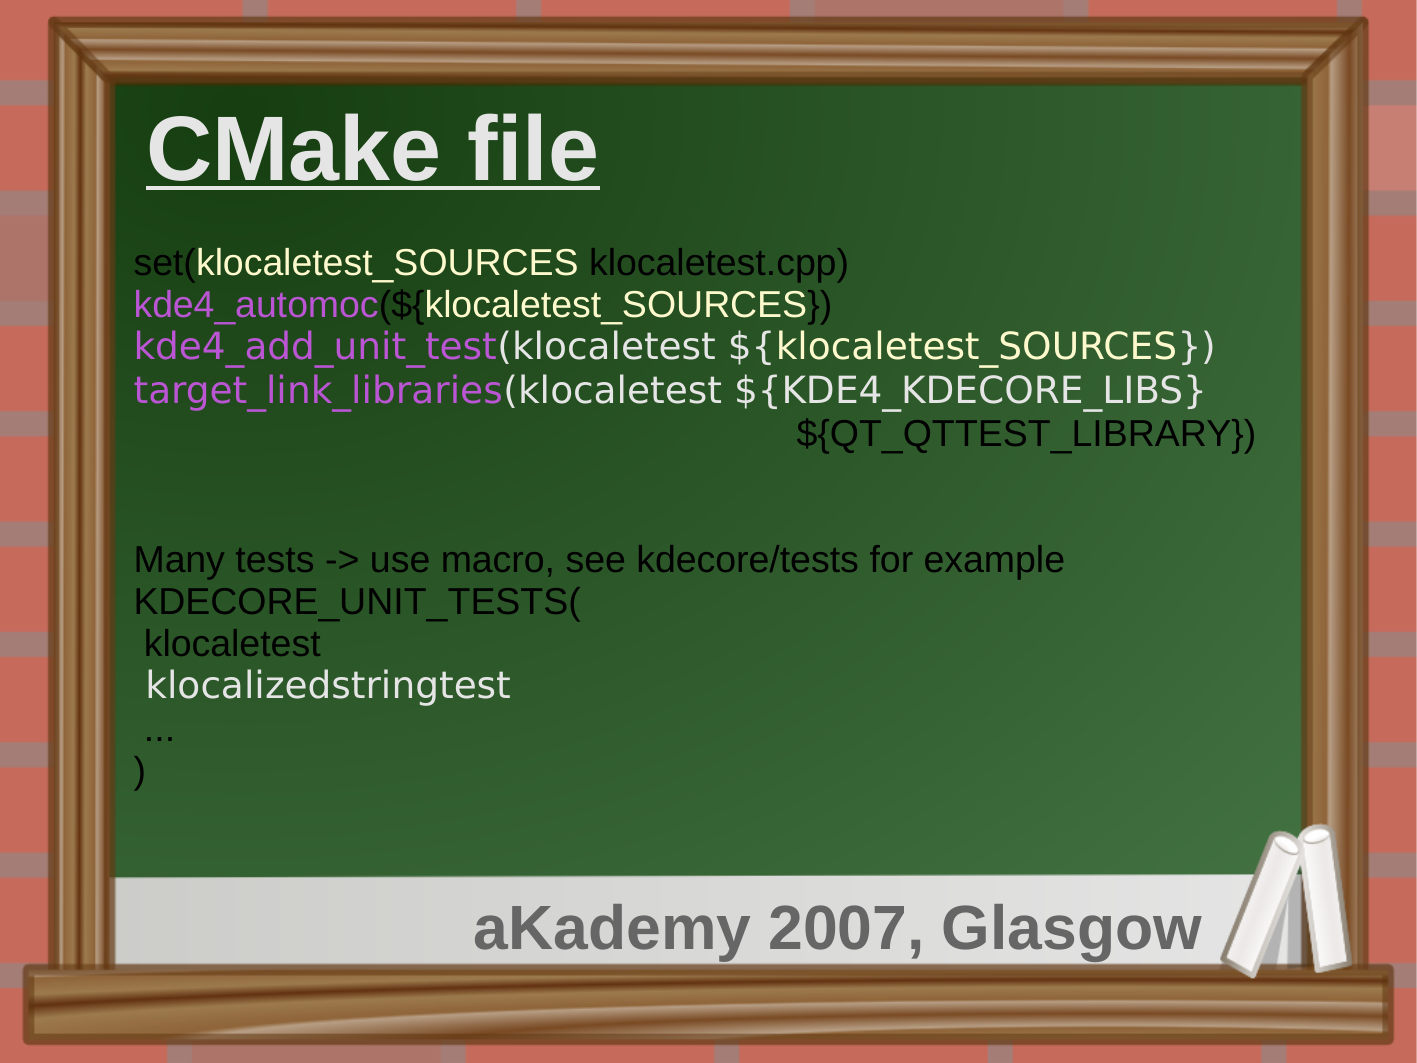

CMake file
set(klocaletest_SOURCES klocaletest.cpp)
kde4_automoc(${klocaletest_SOURCES})
kde4_add_unit_test(klocaletest ${klocaletest_SOURCES})
target_link_libraries(klocaletest ${KDE4_KDECORE_LIBS}
${QT_QTTEST_LIBRARY})
Many tests -> use macro, see kdecore/tests for example
KDECORE_UNIT_TESTS(
 klocaletest
 klocalizedstringtest
 ...
)